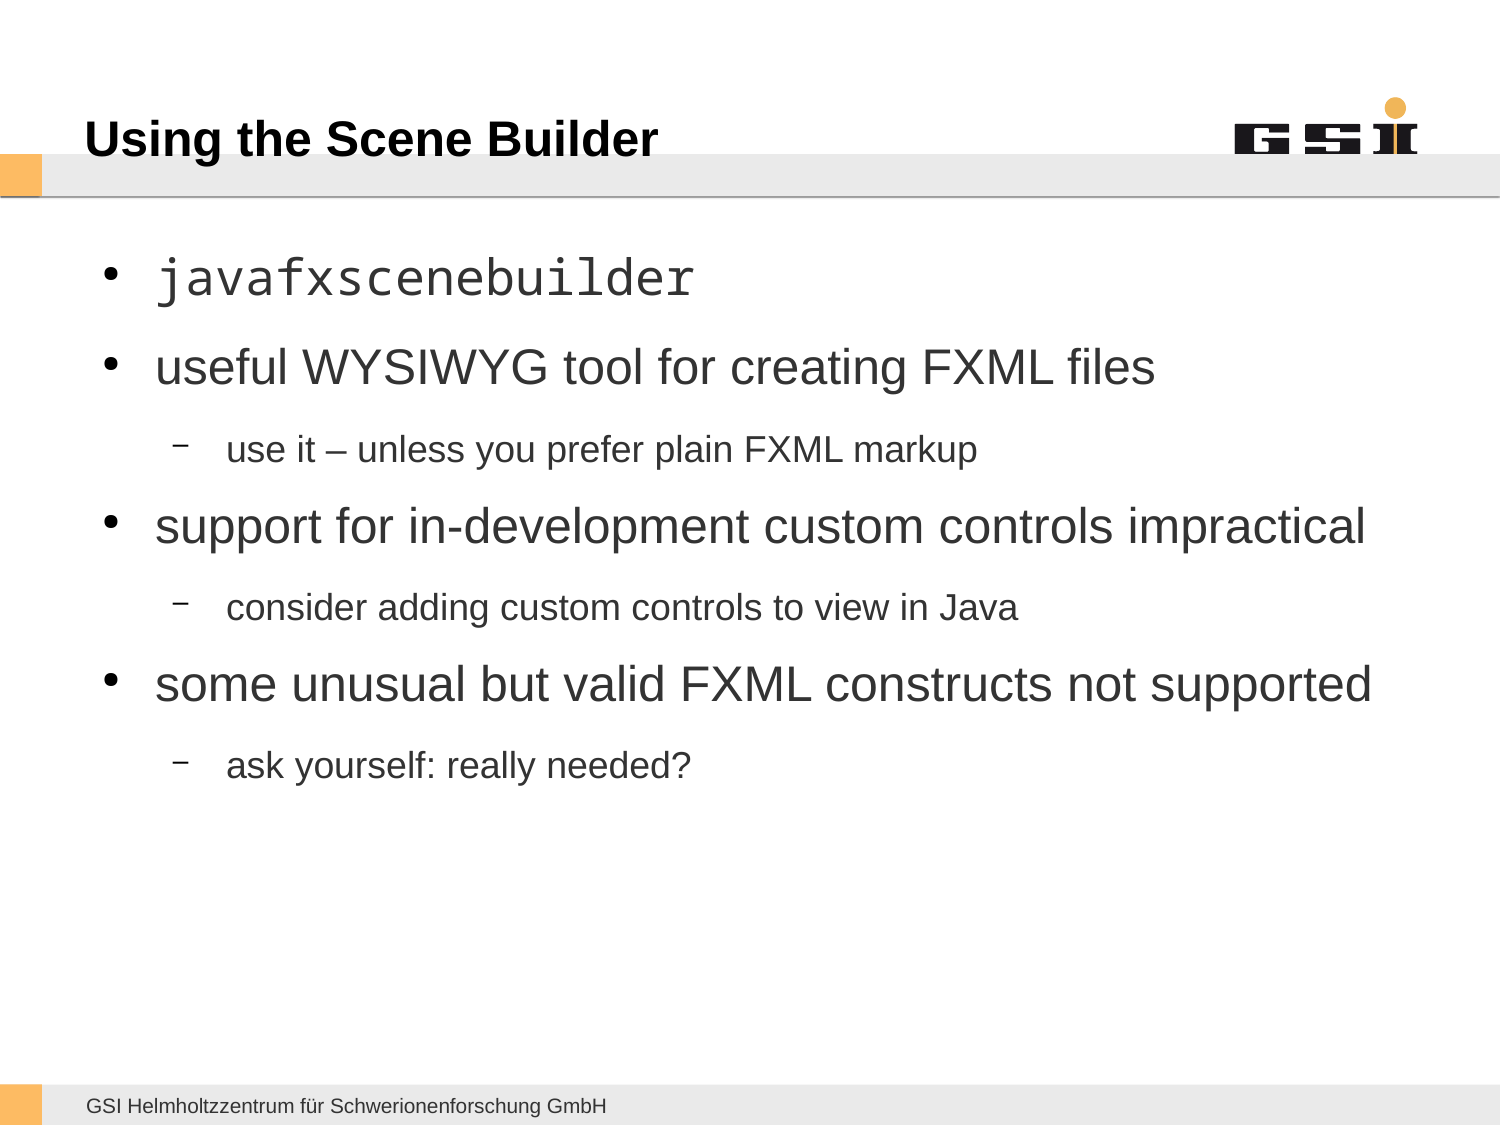

# Using the Scene Builder
javafxscenebuilder
useful WYSIWYG tool for creating FXML files
use it – unless you prefer plain FXML markup
support for in-development custom controls impractical
consider adding custom controls to view in Java
some unusual but valid FXML constructs not supported
ask yourself: really needed?